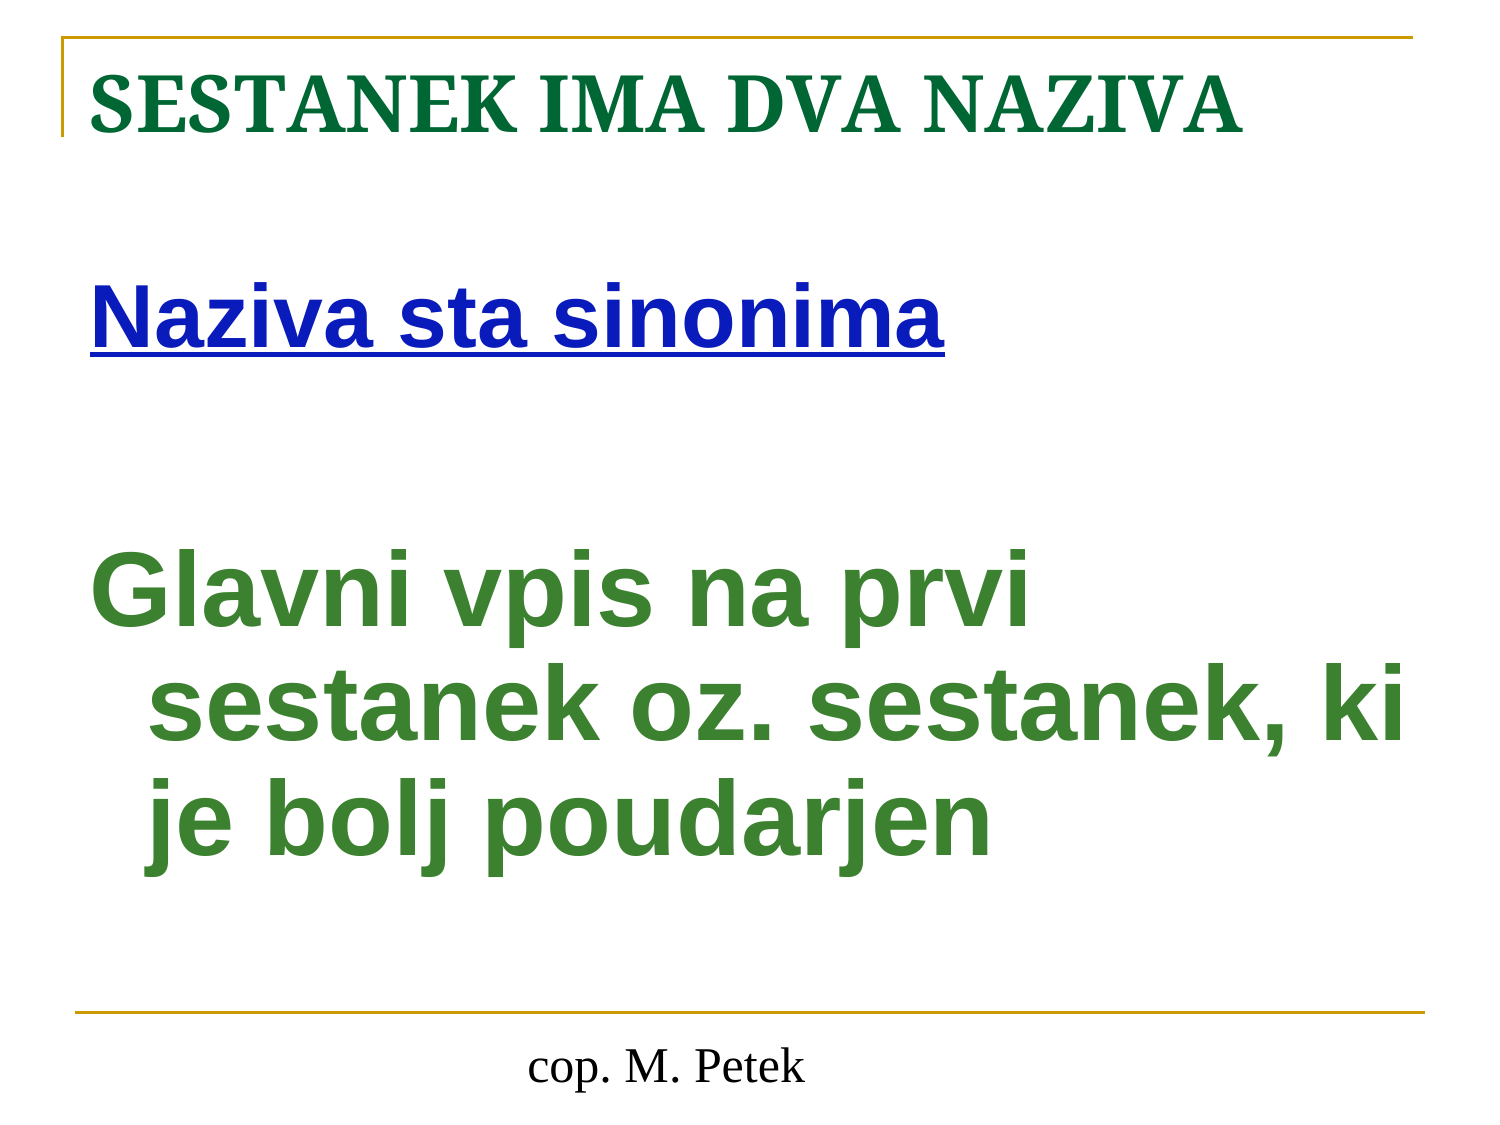

# SESTANEK IMA DVA NAZIVA
Naziva sta sinonima
Glavni vpis na prvi sestanek oz. sestanek, ki je bolj poudarjen
cop. M. Petek